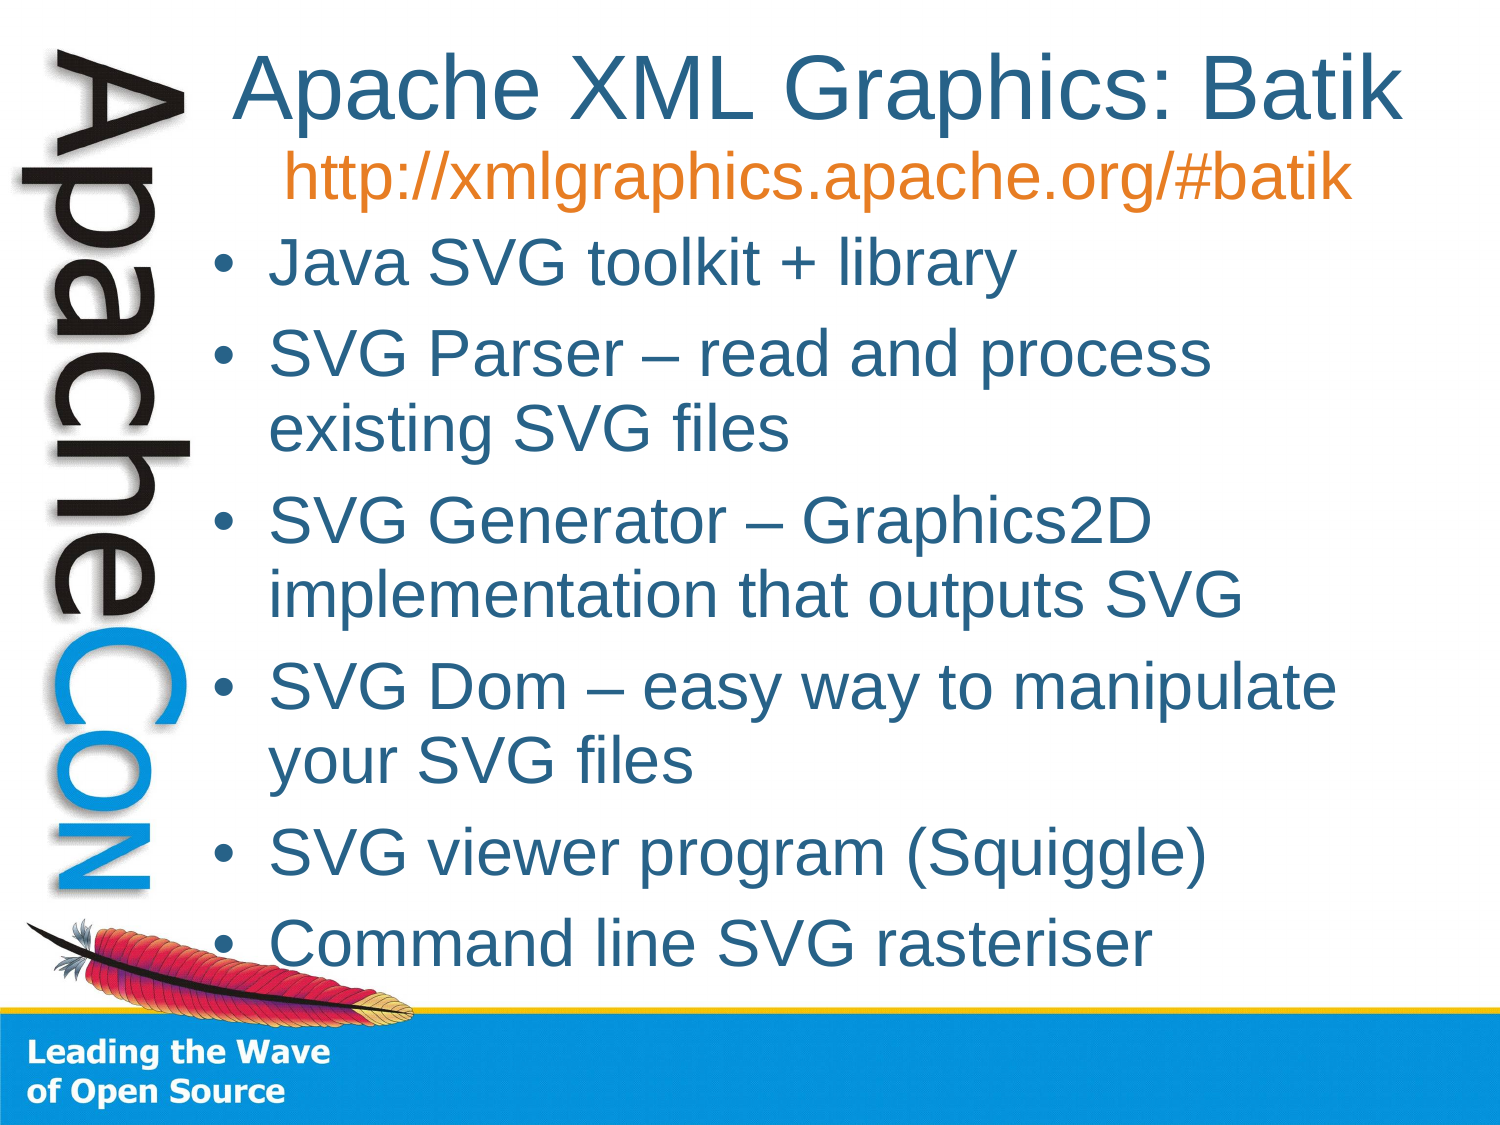

# Apache XML Graphics: Batik http://xmlgraphics.apache.org/#batik
Java SVG toolkit + library
SVG Parser – read and process existing SVG files
SVG Generator – Graphics2D implementation that outputs SVG
SVG Dom – easy way to manipulate your SVG files
SVG viewer program (Squiggle)
Command line SVG rasteriser